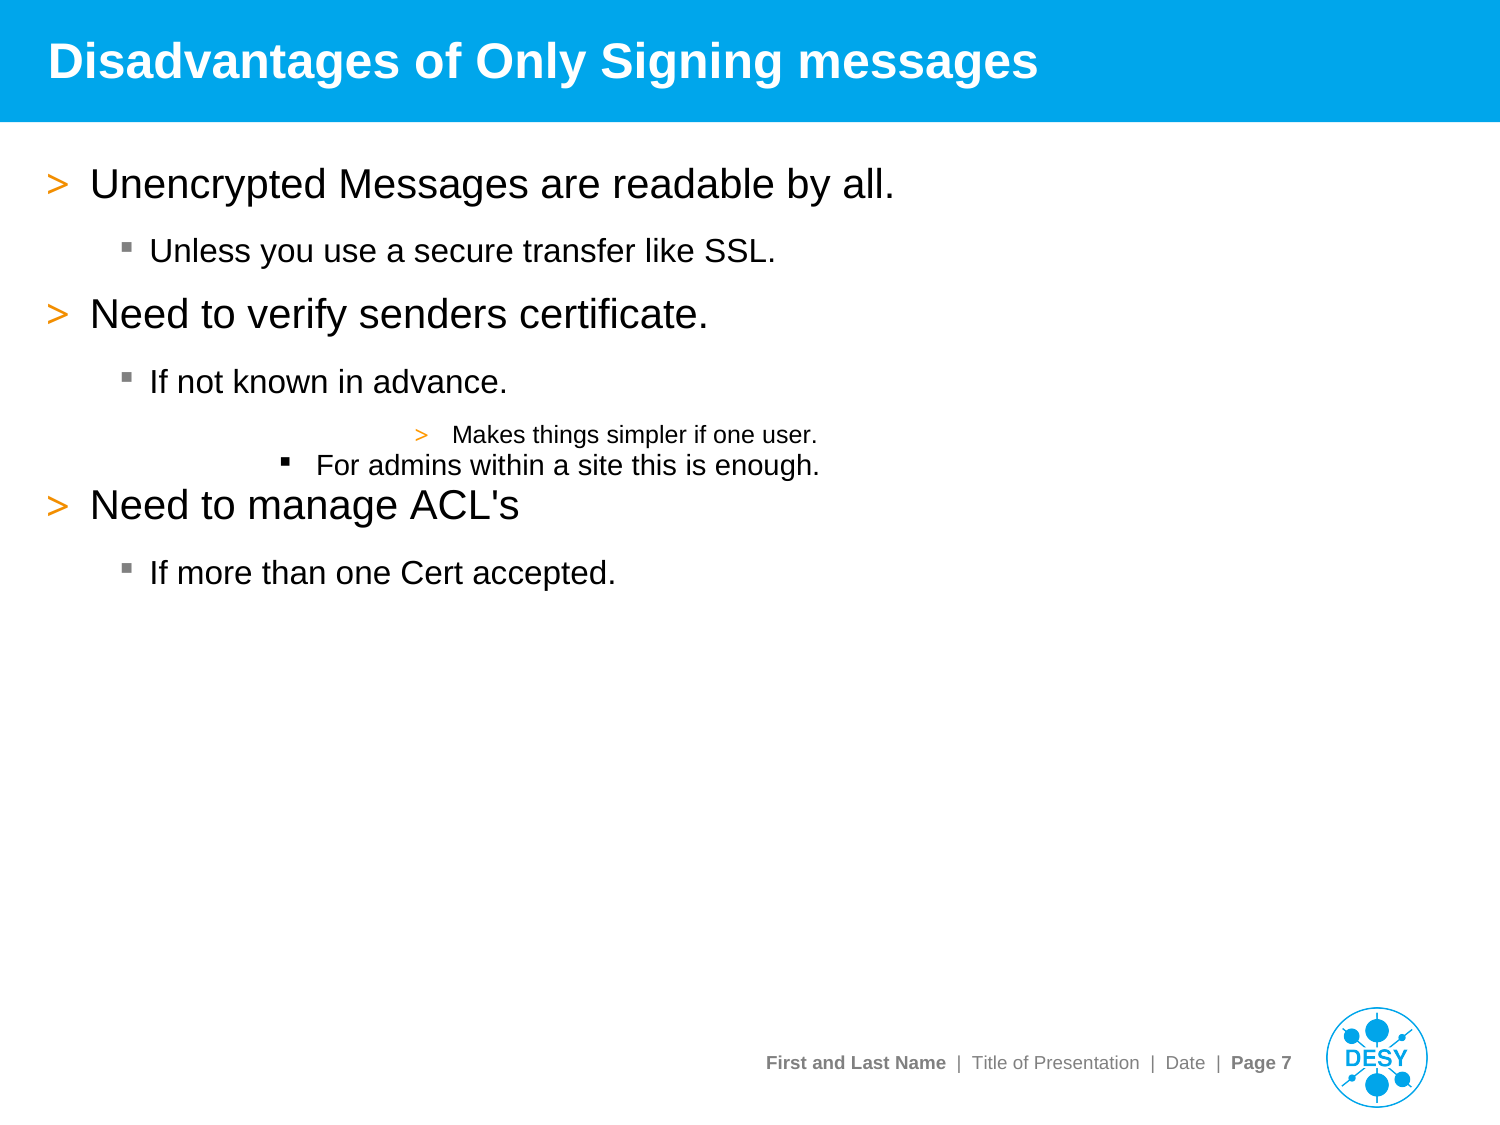

# Disadvantages of Only Signing messages
Unencrypted Messages are readable by all.
Unless you use a secure transfer like SSL.
Need to verify senders certificate.
If not known in advance.
Makes things simpler if one user.
For admins within a site this is enough.
Need to manage ACL's
If more than one Cert accepted.